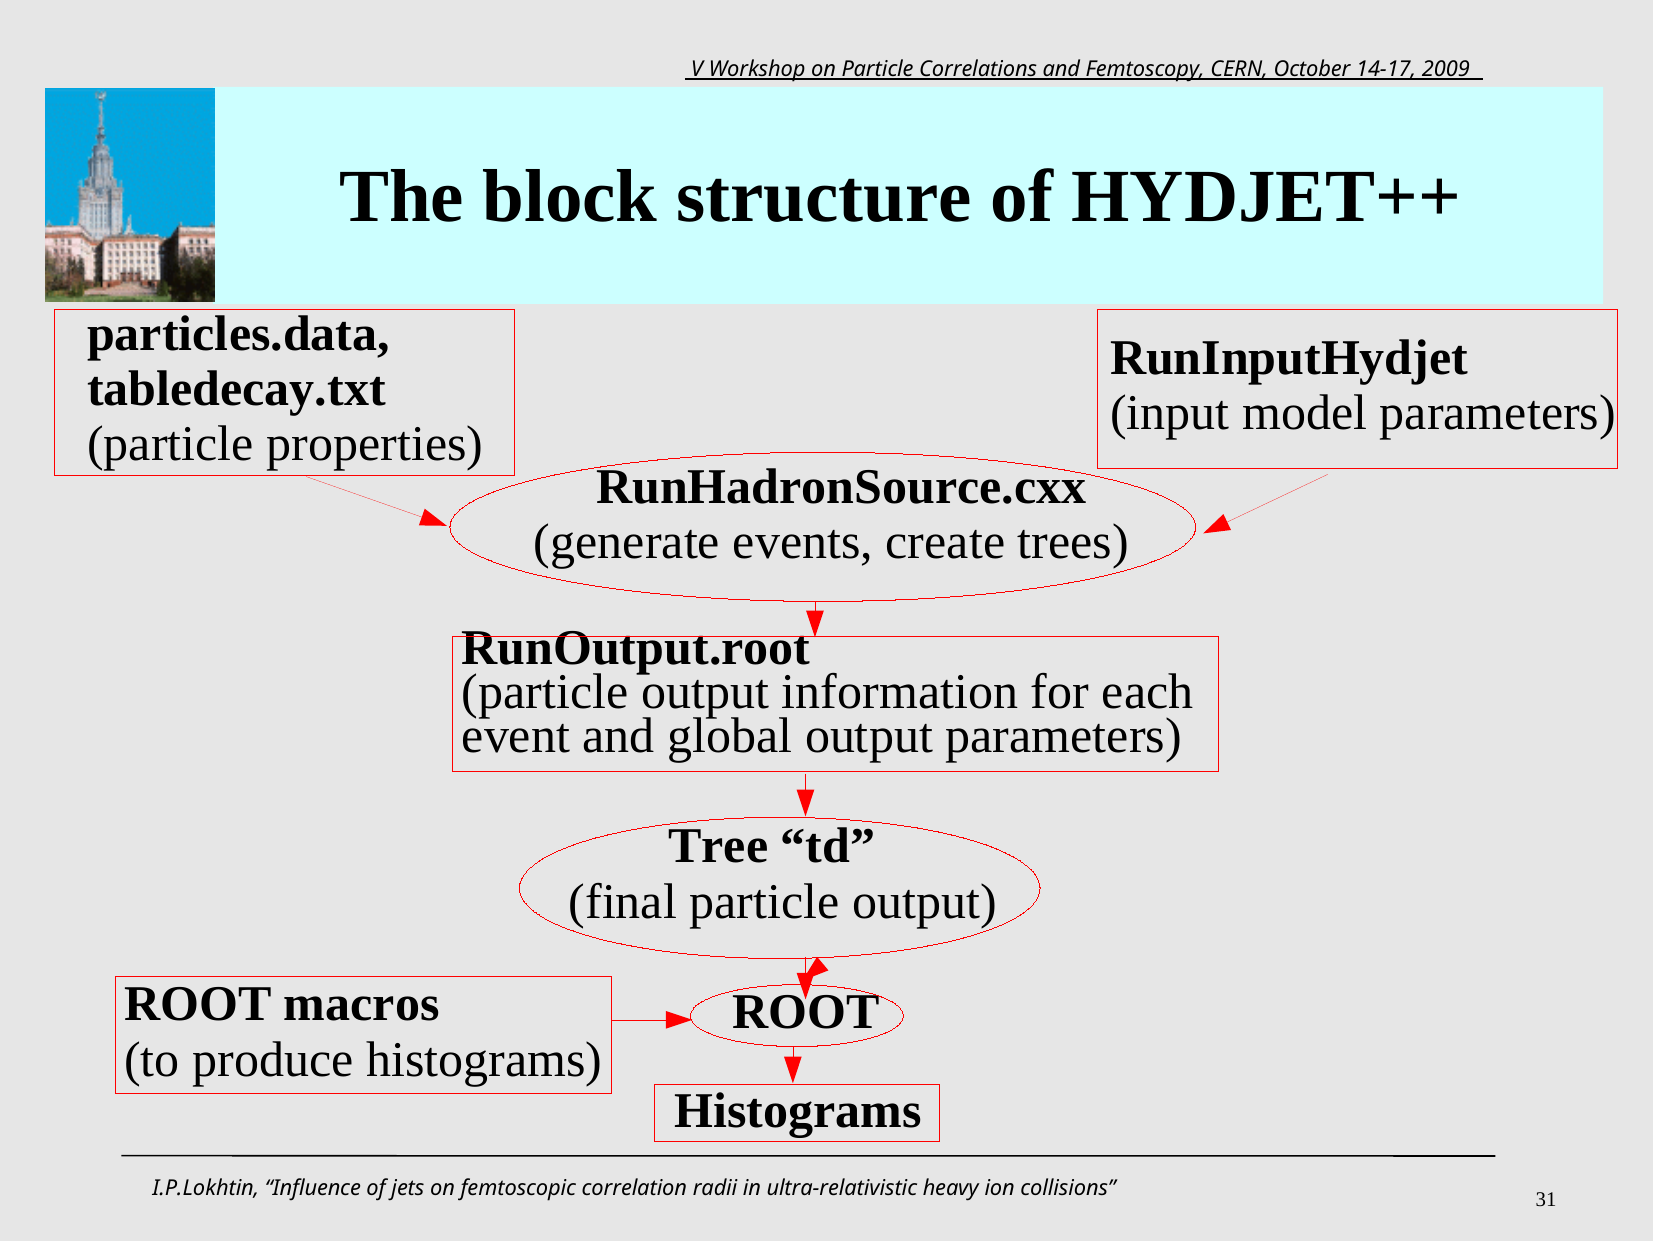

# The block structure of HYDJET++
particles.data,
tabledecay.txt
(particle properties)
RunInputHydjet
(input model parameters)
 RunHadronSource.cxx
(generate events, create trees)
RunOutput.root
(particle output information for each
event and global output parameters)
 Tree “td”
(final particle output)
 ROOT macros
 (to produce histograms)
ROOT
Histograms